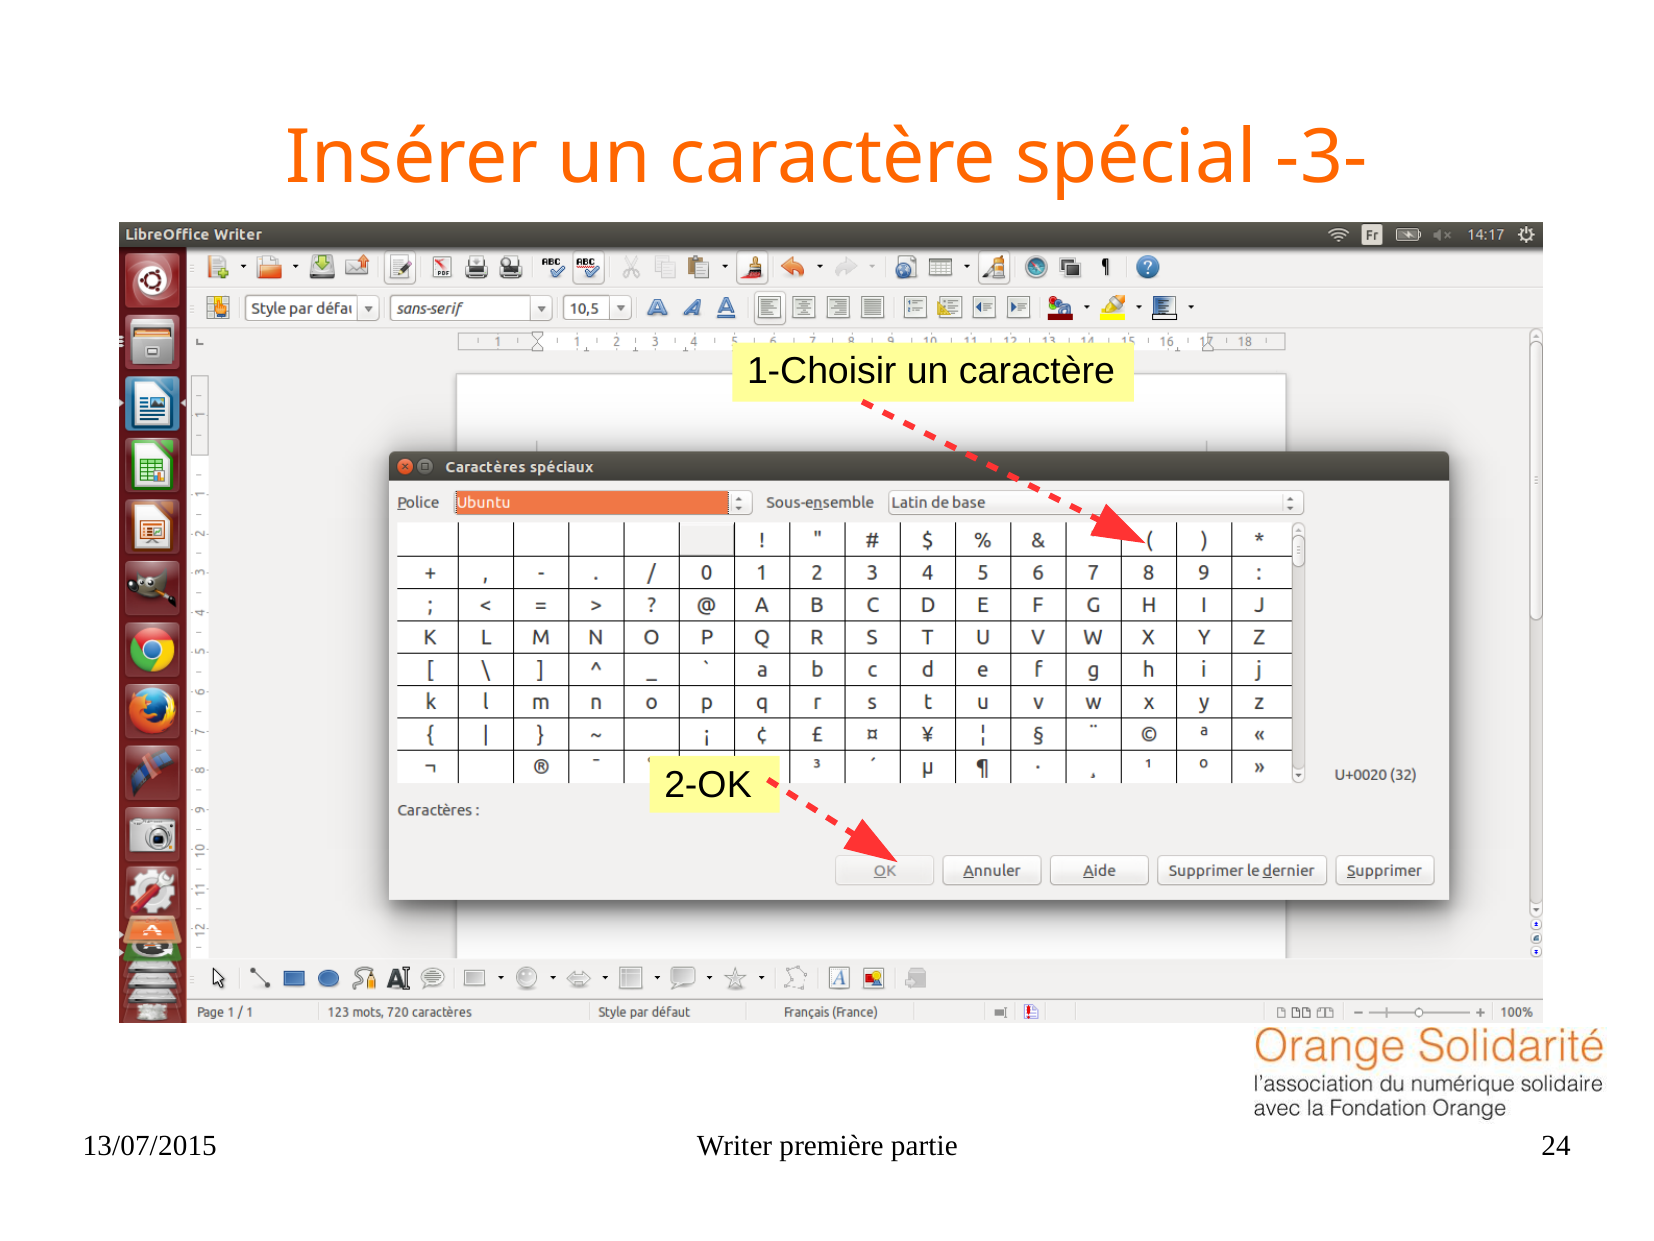

# Insérer un caractère spécial -3-
1-Choisir un caractère
2-OK
13/07/2015
Writer première partie
24